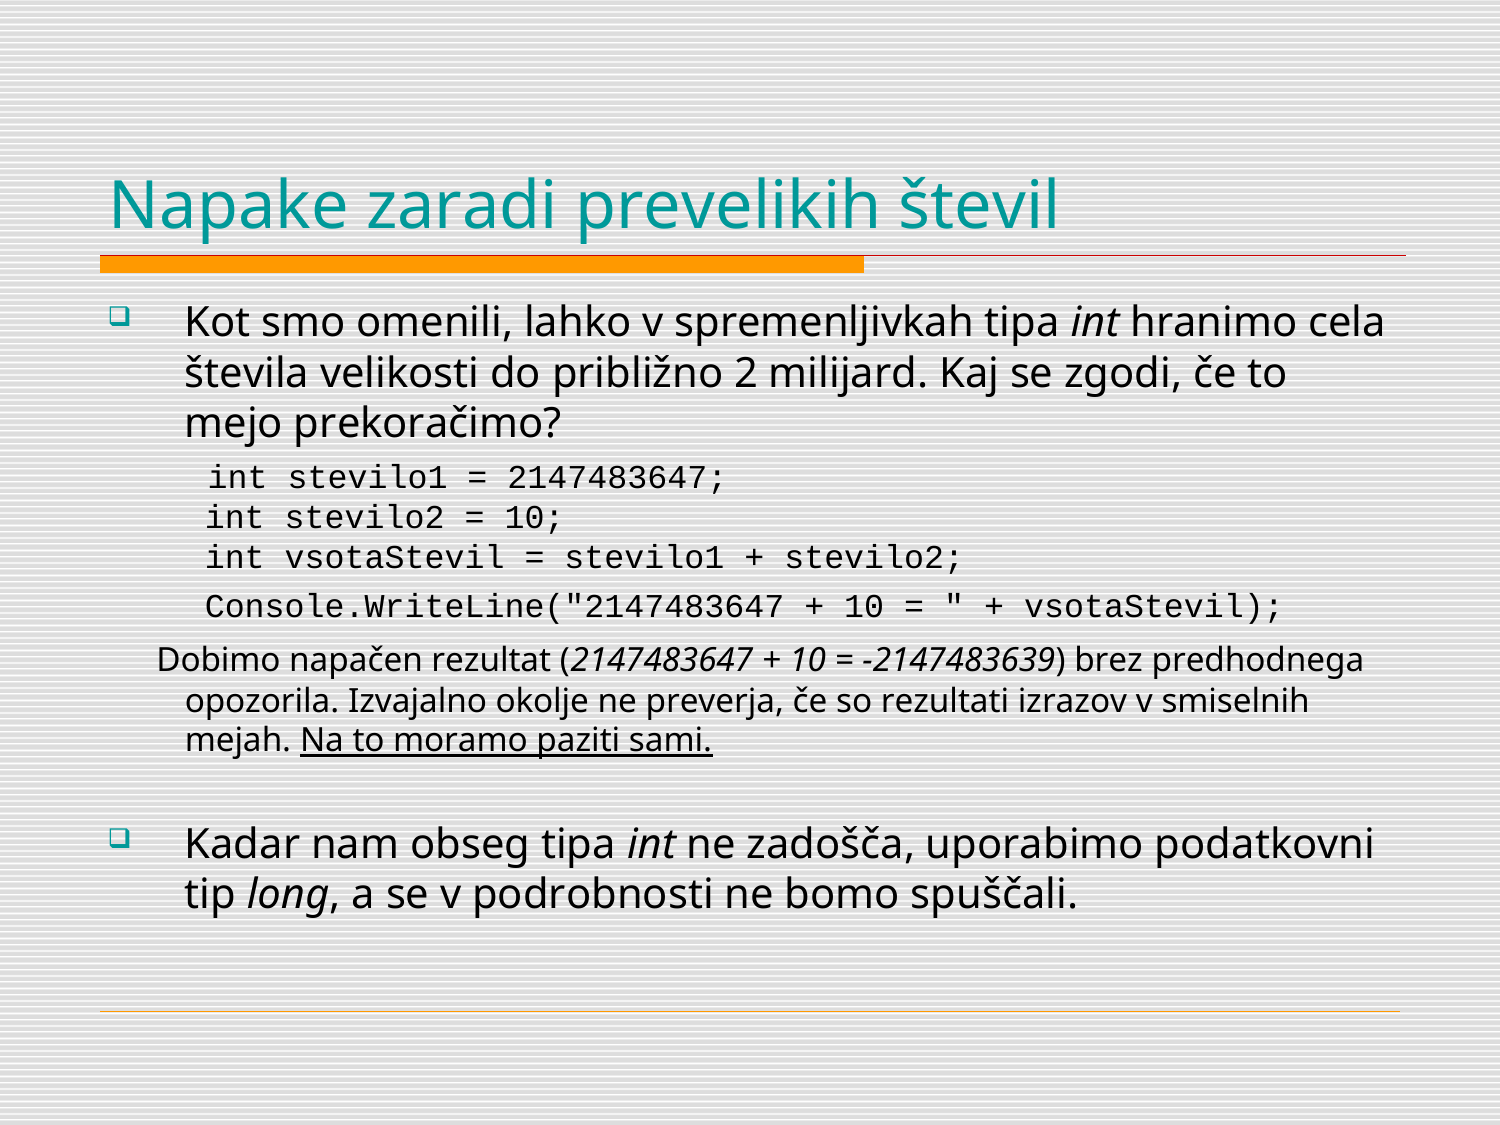

# Napake zaradi prevelikih števil
Kot smo omenili, lahko v spremenljivkah tipa int hranimo cela števila velikosti do približno 2 milijard. Kaj se zgodi, če to mejo prekoračimo?
 int stevilo1 = 2147483647;
 int stevilo2 = 10;
 int vsotaStevil = stevilo1 + stevilo2;
 Console.WriteLine("2147483647 + 10 = " + vsotaStevil);
 Dobimo napačen rezultat (2147483647 + 10 = -2147483639) brez predhodnega opozorila. Izvajalno okolje ne preverja, če so rezultati izrazov v smiselnih mejah. Na to moramo paziti sami.
Kadar nam obseg tipa int ne zadošča, uporabimo podatkovni tip long, a se v podrobnosti ne bomo spuščali.